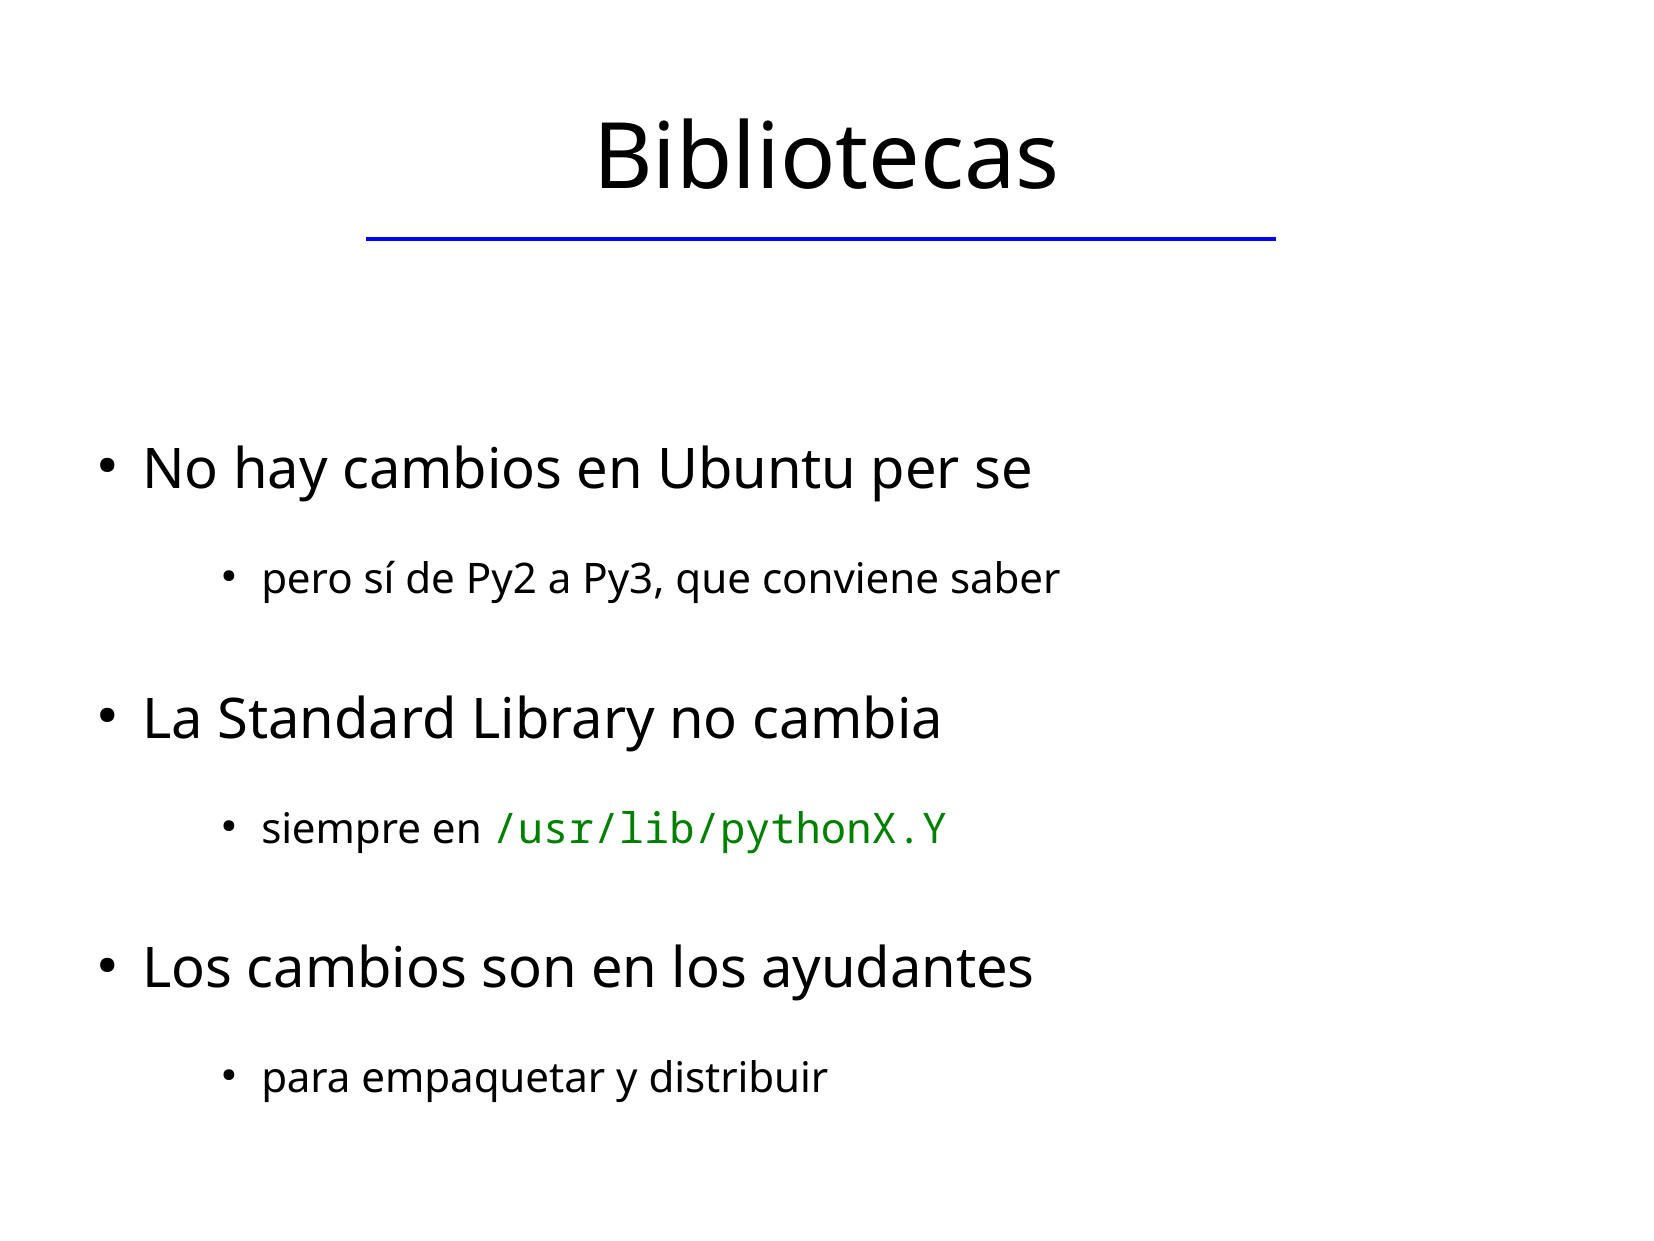

# Bibliotecas
No hay cambios en Ubuntu per se
pero sí de Py2 a Py3, que conviene saber
La Standard Library no cambia
siempre en /usr/lib/pythonX.Y
Los cambios son en los ayudantes
para empaquetar y distribuir